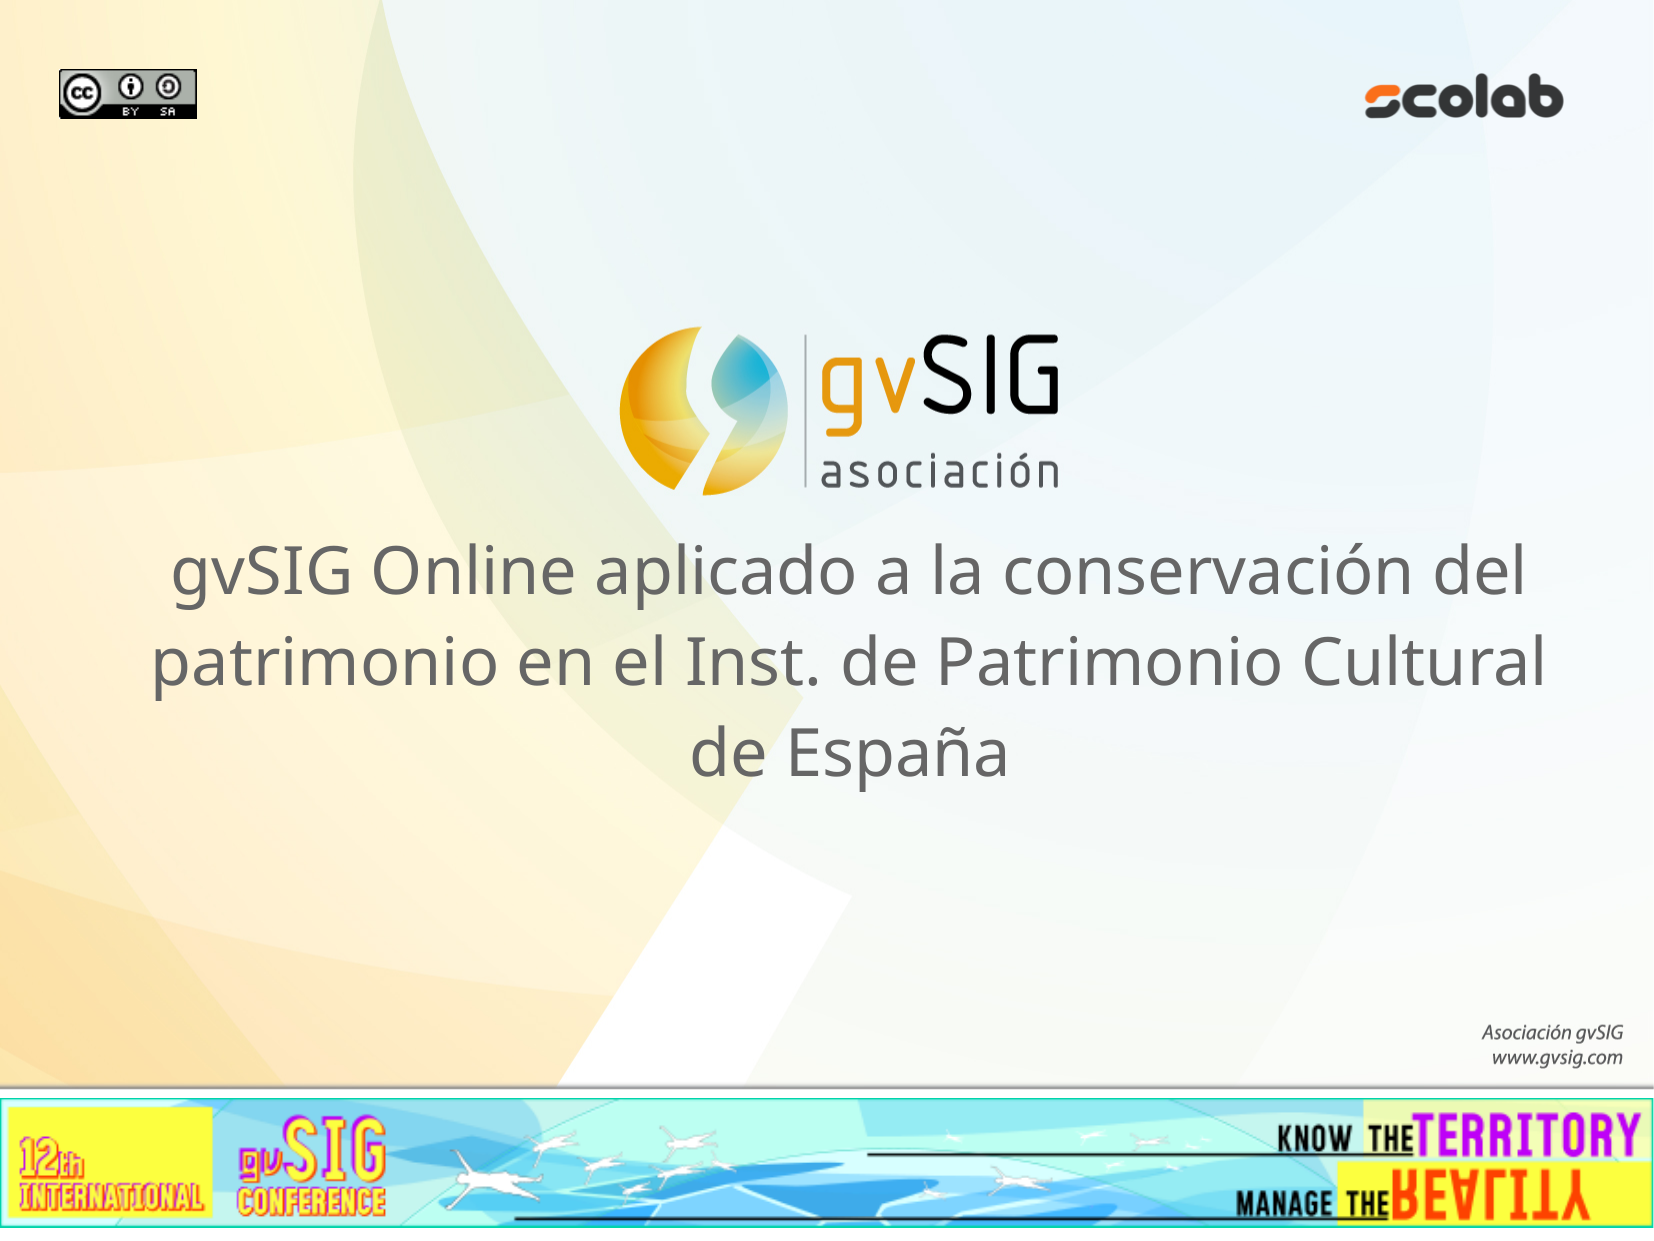

# gvSIG Online aplicado a la conservación del patrimonio en el Inst. de Patrimonio Cultural de España